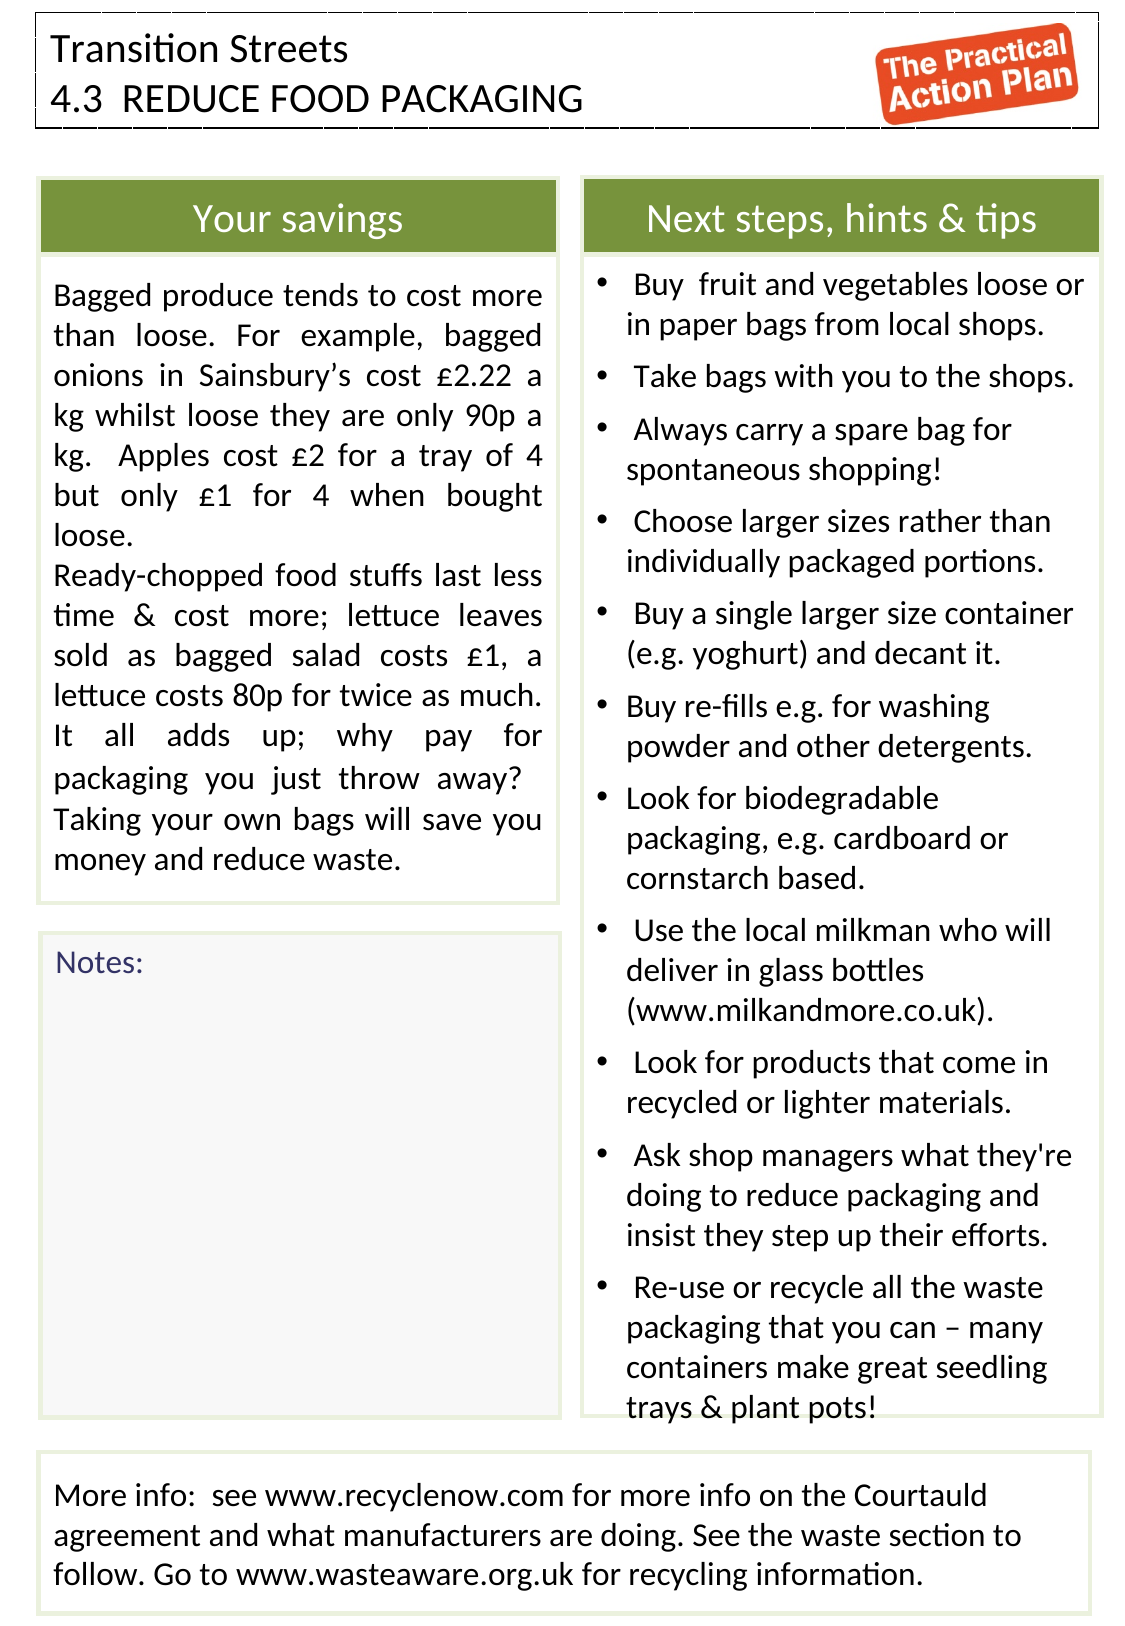

Transition Streets
4.3 REDUCE FOOD PACKAGING
Next steps, hints & tips
Your savings
Bagged produce tends to cost more than loose. For example, bagged onions in Sainsbury’s cost £2.22 a kg whilst loose they are only 90p a kg. Apples cost £2 for a tray of 4 but only £1 for 4 when bought loose.
Ready-chopped food stuffs last less time & cost more; lettuce leaves sold as bagged salad costs £1, a lettuce costs 80p for twice as much.
It all adds up; why pay for packaging you just throw away? Taking your own bags will save you money and reduce waste.
 Buy fruit and vegetables loose or in paper bags from local shops.
 Take bags with you to the shops.
 Always carry a spare bag for spontaneous shopping!
 Choose larger sizes rather than individually packaged portions.
 Buy a single larger size container (e.g. yoghurt) and decant it.
Buy re-fills e.g. for washing powder and other detergents.
Look for biodegradable packaging, e.g. cardboard or cornstarch based.
 Use the local milkman who will deliver in glass bottles (www.milkandmore.co.uk).
 Look for products that come in recycled or lighter materials.
 Ask shop managers what they're doing to reduce packaging and insist they step up their efforts.
 Re-use or recycle all the waste packaging that you can – many containers make great seedling trays & plant pots!
Notes:
More info: see www.recyclenow.com for more info on the Courtauld agreement and what manufacturers are doing. See the waste section to follow. Go to www.wasteaware.org.uk for recycling information.